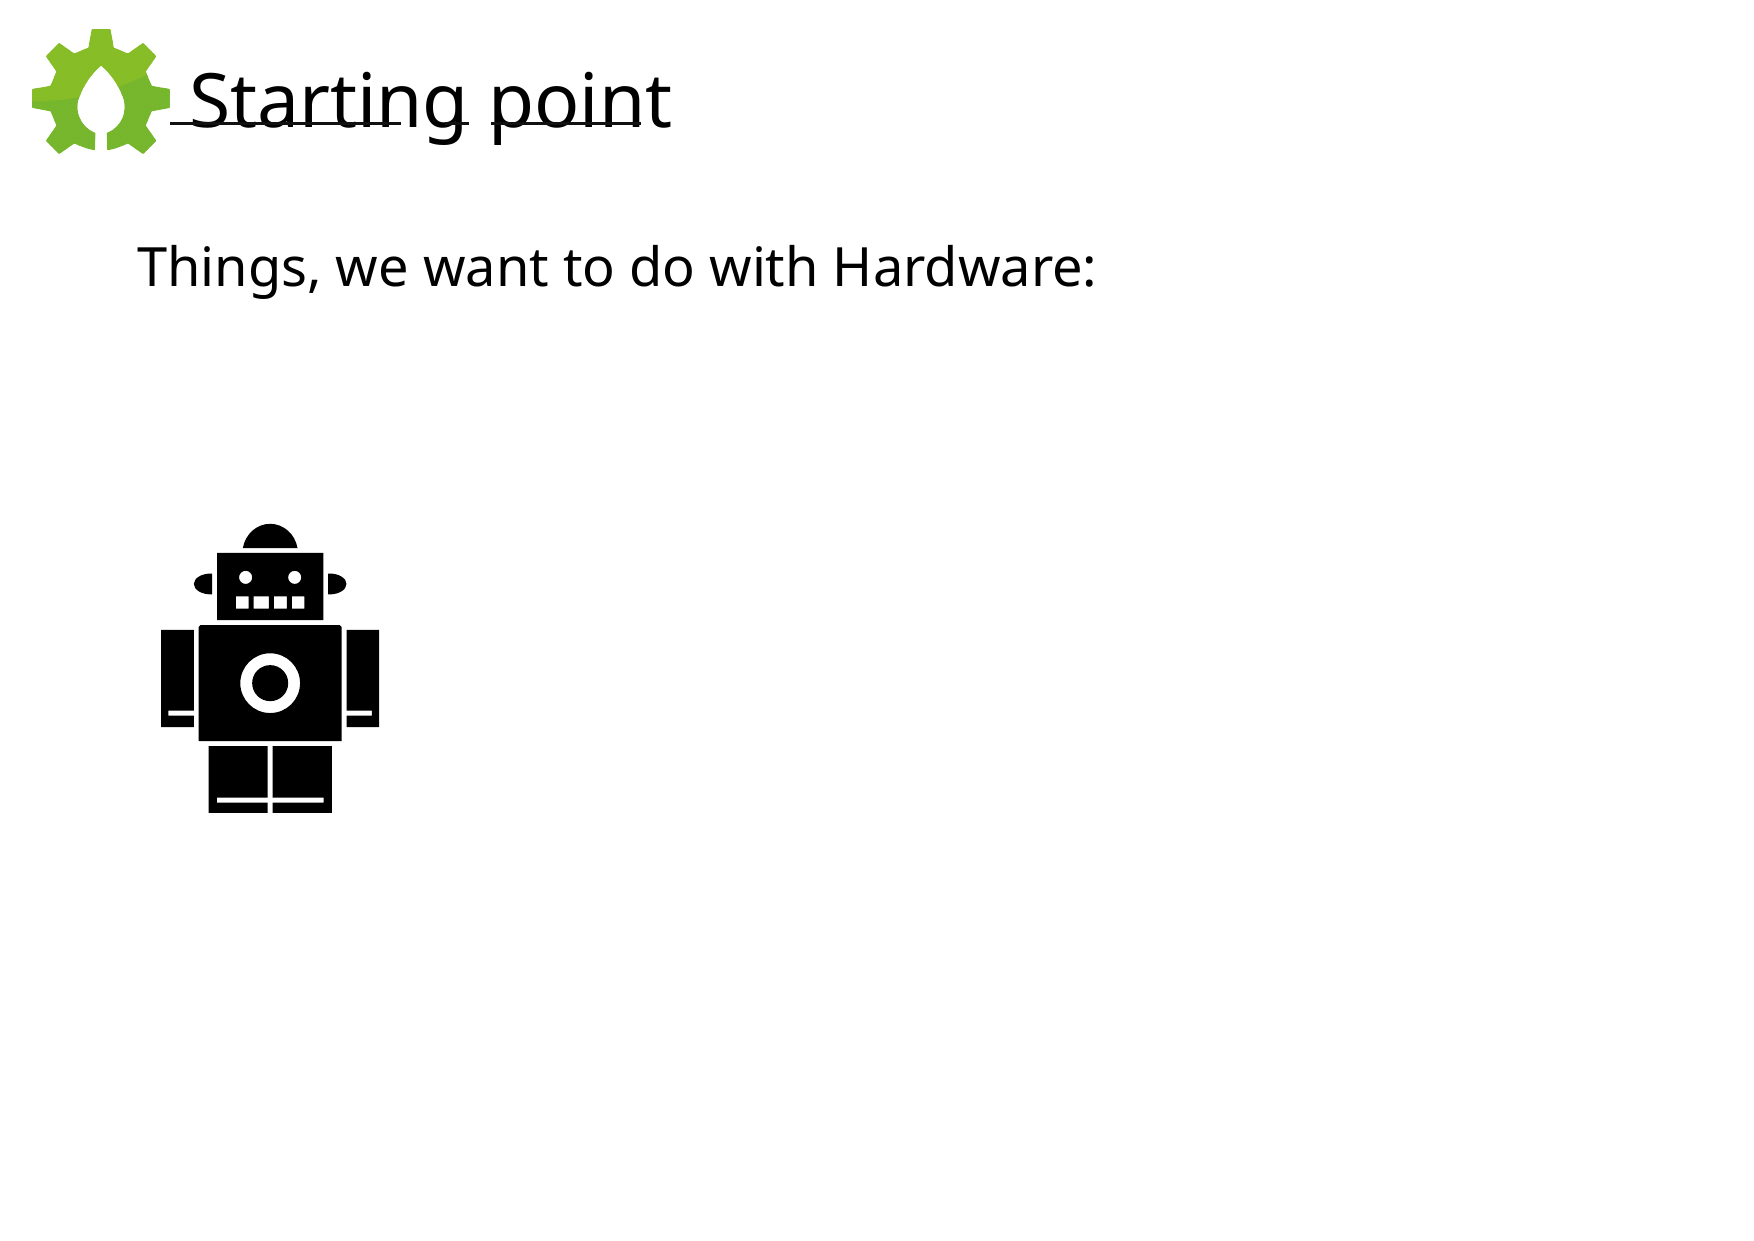

Starting point
Things, we want to do with Hardware:
Basically, we want to grant the full control over the hardware for everyone. And then, we would call it open source hardware.
that doesn’t mean however that someone could mess up your design files for instance